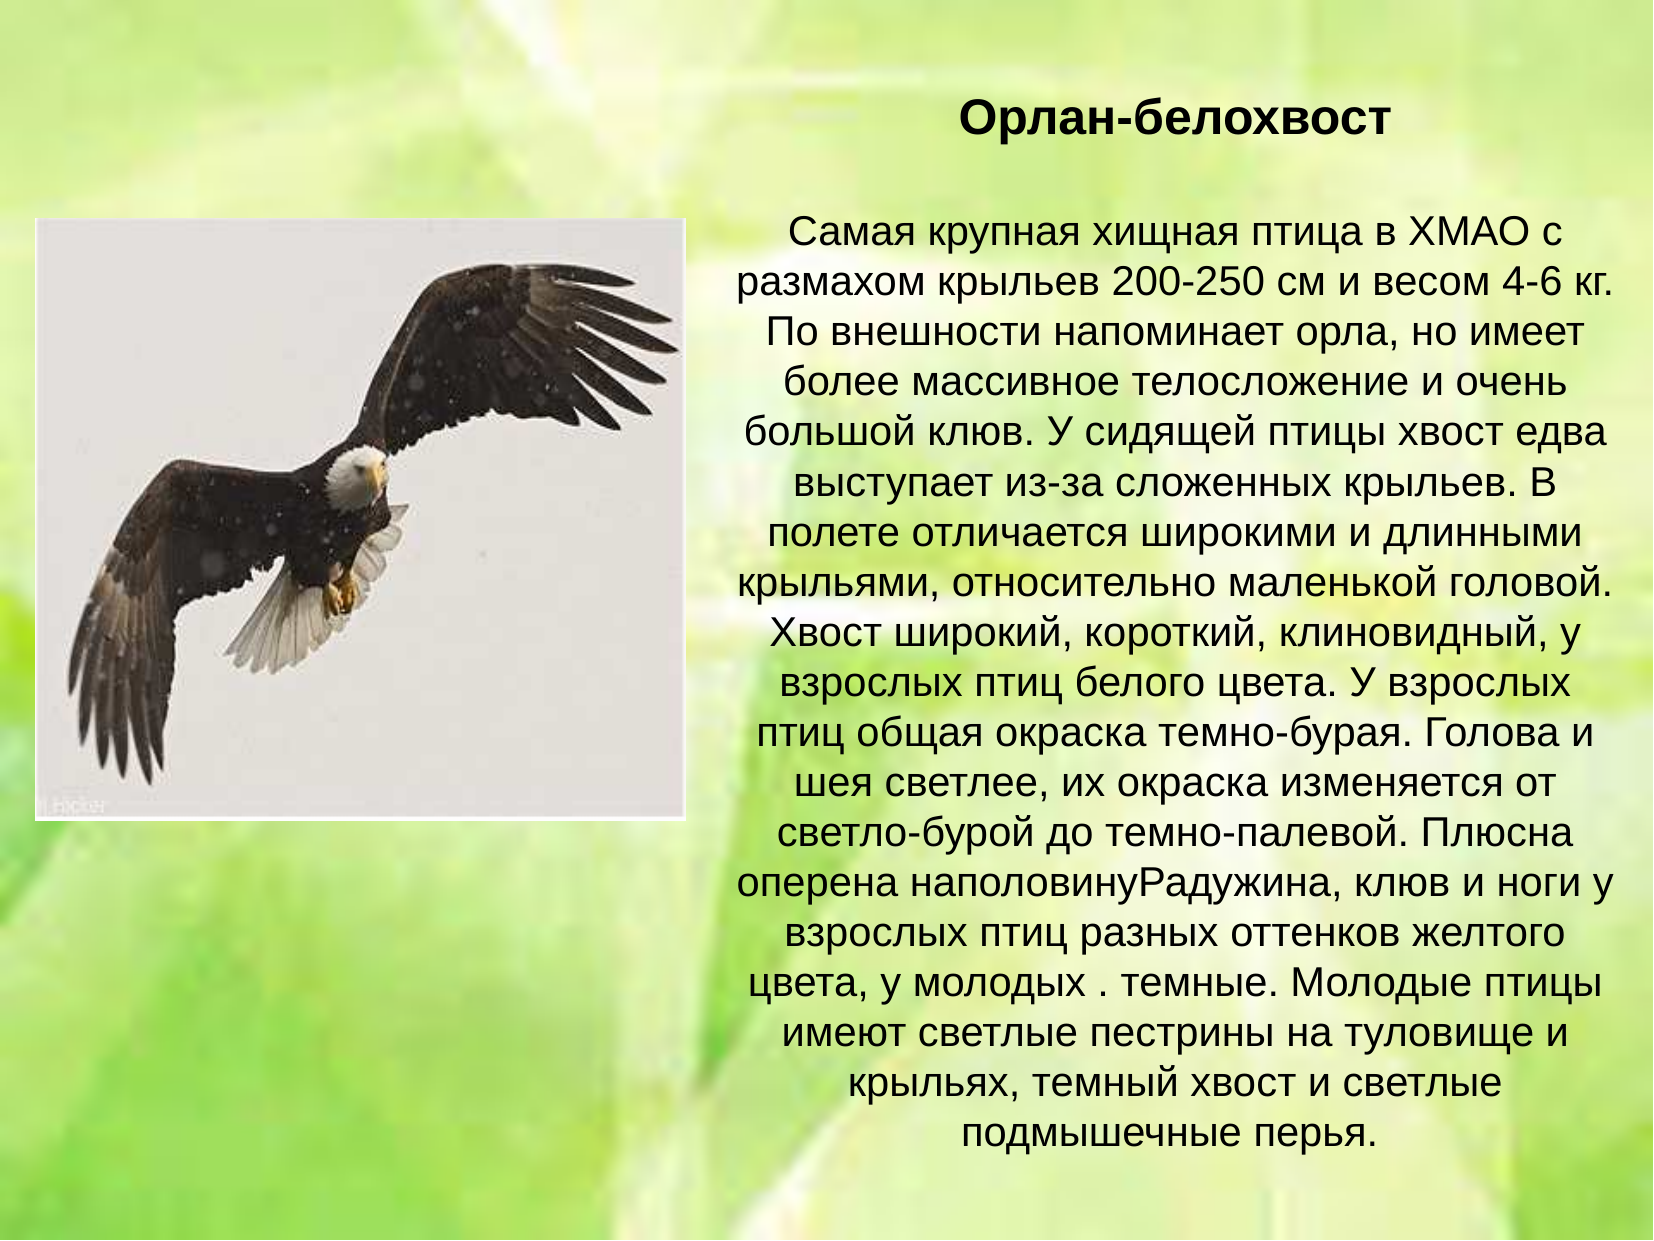

#
Орлан-белохвост
Самая крупная хищная птица в ХМАО с размахом крыльев 200-250 см и весом 4-6 кг. По внешности напоминает орла, но имеет более массивное телосложение и очень большой клюв. У сидящей птицы хвост едва выступает из-за сложенных крыльев. В полете отличается широкими и длинными крыльями, относительно маленькой головой. Хвост широкий, короткий, клиновидный, у взрослых птиц белого цвета. У взрослых птиц общая окраска темно-бурая. Голова и шея светлее, их окраска изменяется от светло-бурой до темно-палевой. Плюсна оперена наполовинуРадужина, клюв и ноги у взрослых птиц разных оттенков желтого цвета, у молодых . темные. Молодые птицы имеют светлые пестрины на туловище и крыльях, темный хвост и светлые подмышечные перья.